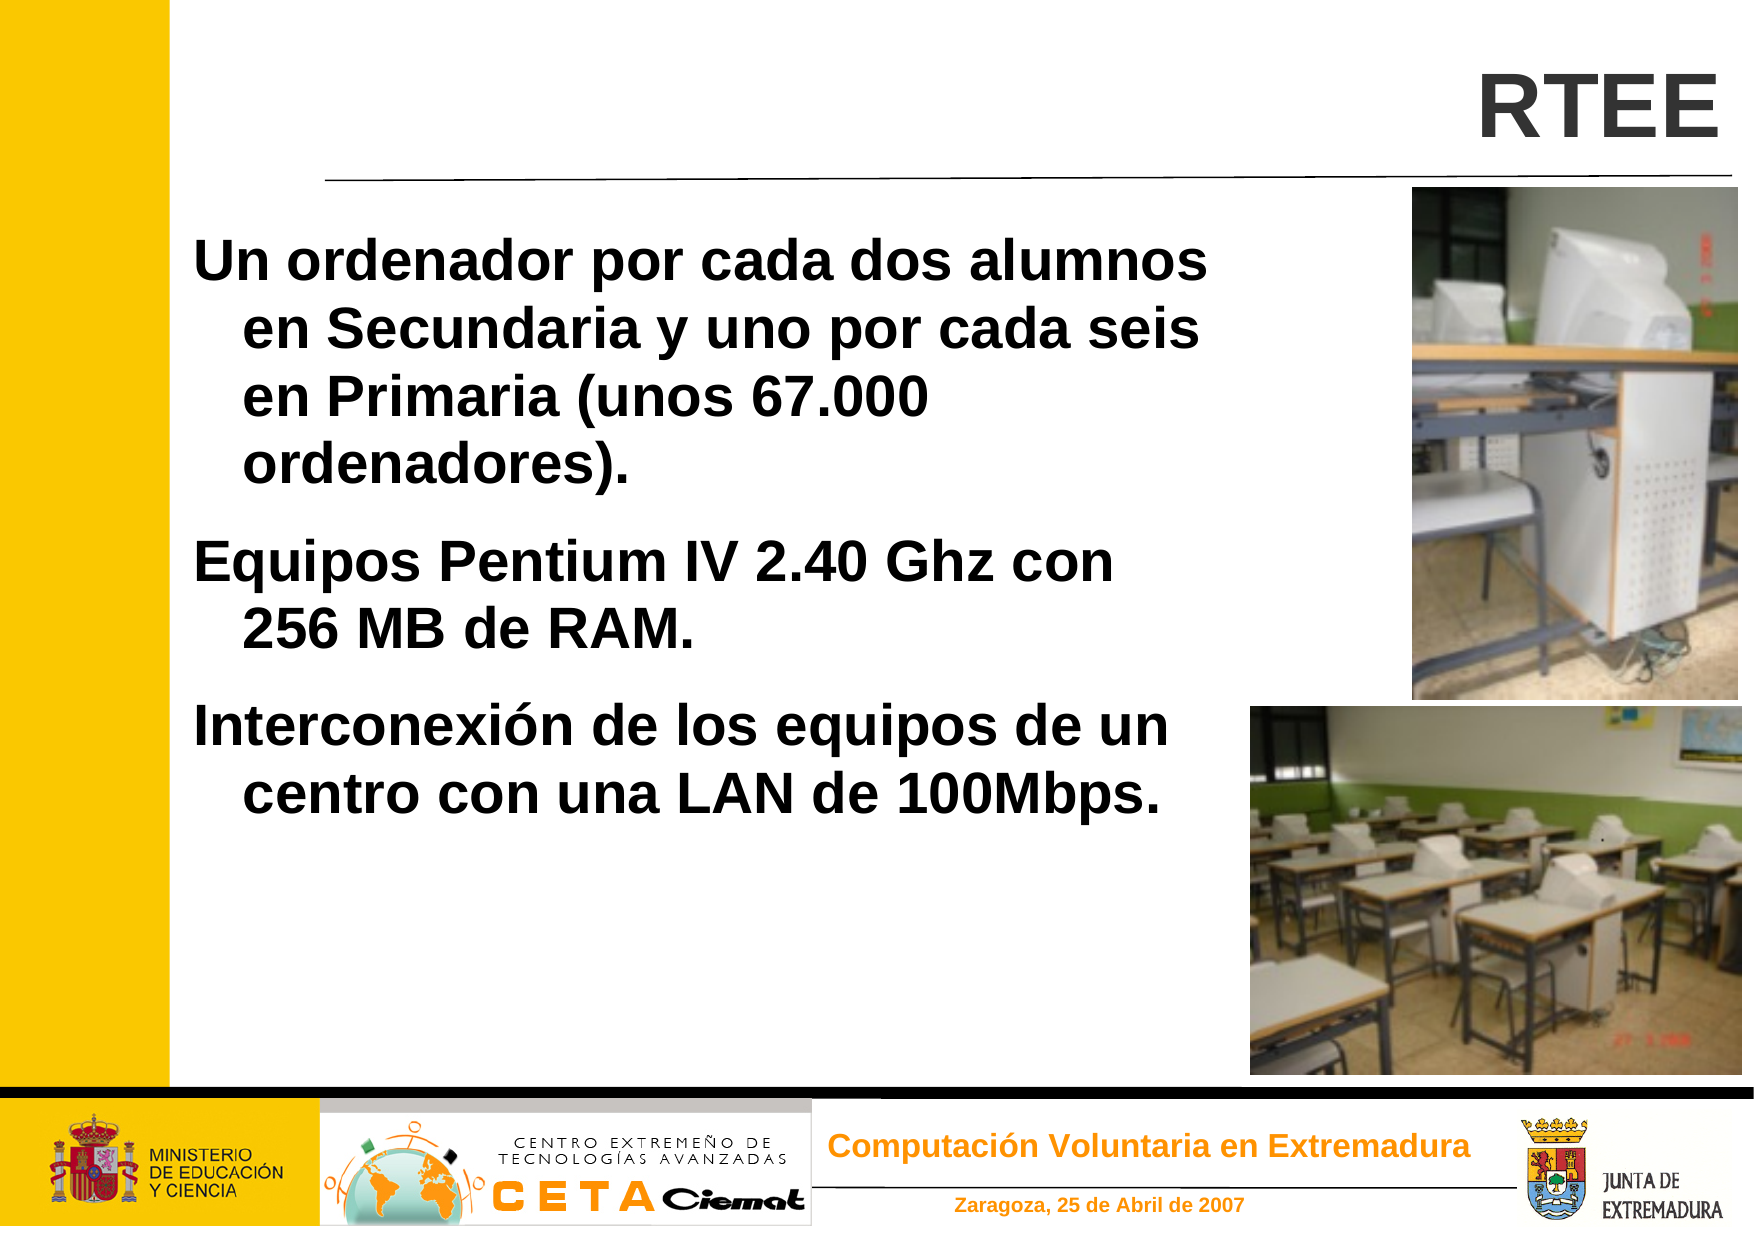

# RTEE
Un ordenador por cada dos alumnos en Secundaria y uno por cada seis en Primaria (unos 67.000 ordenadores).
Equipos Pentium IV 2.40 Ghz con 256 MB de RAM.
Interconexión de los equipos de un centro con una LAN de 100Mbps.